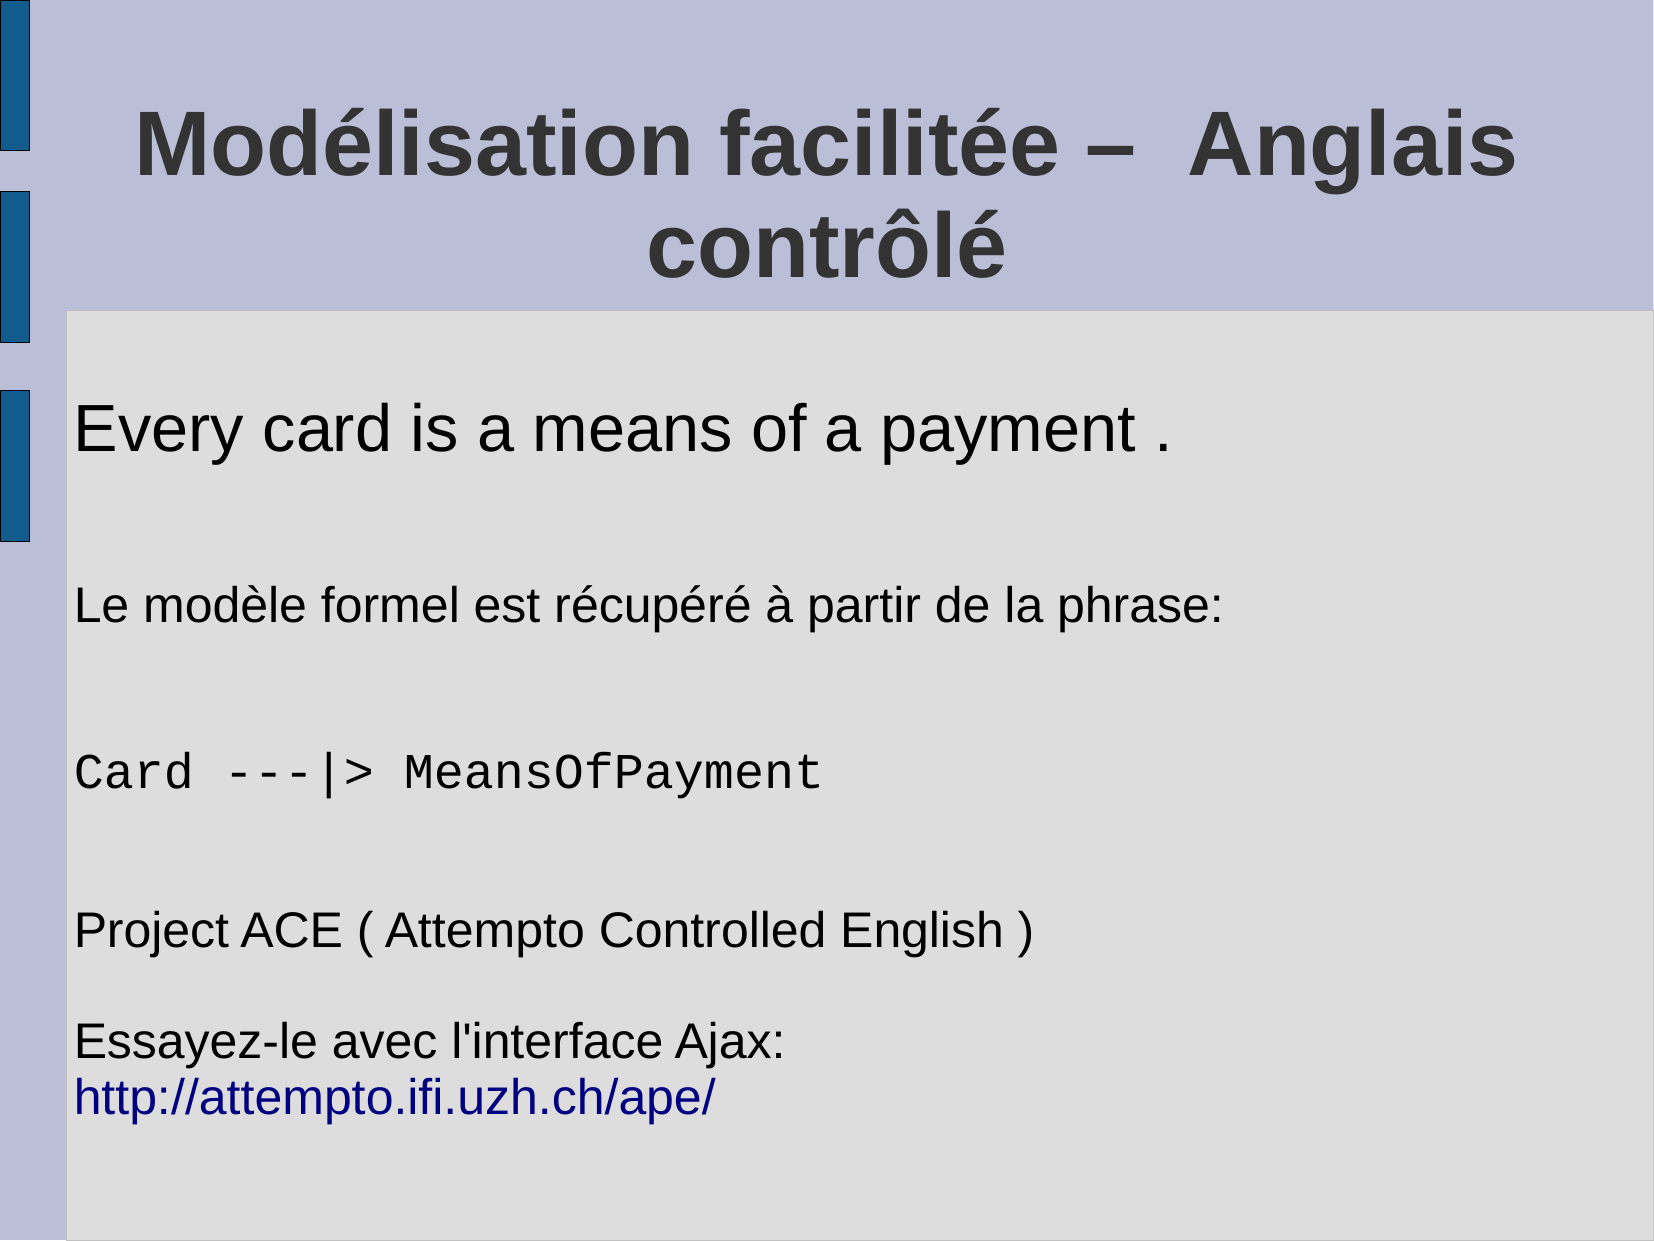

# Modélisation facilitée – Anglais contrôlé
Every card is a means of a payment .
Le modèle formel est récupéré à partir de la phrase:
Card ---|> MeansOfPayment
Project ACE ( Attempto Controlled English )
Essayez-le avec l'interface Ajax:
http://attempto.ifi.uzh.ch/ape/